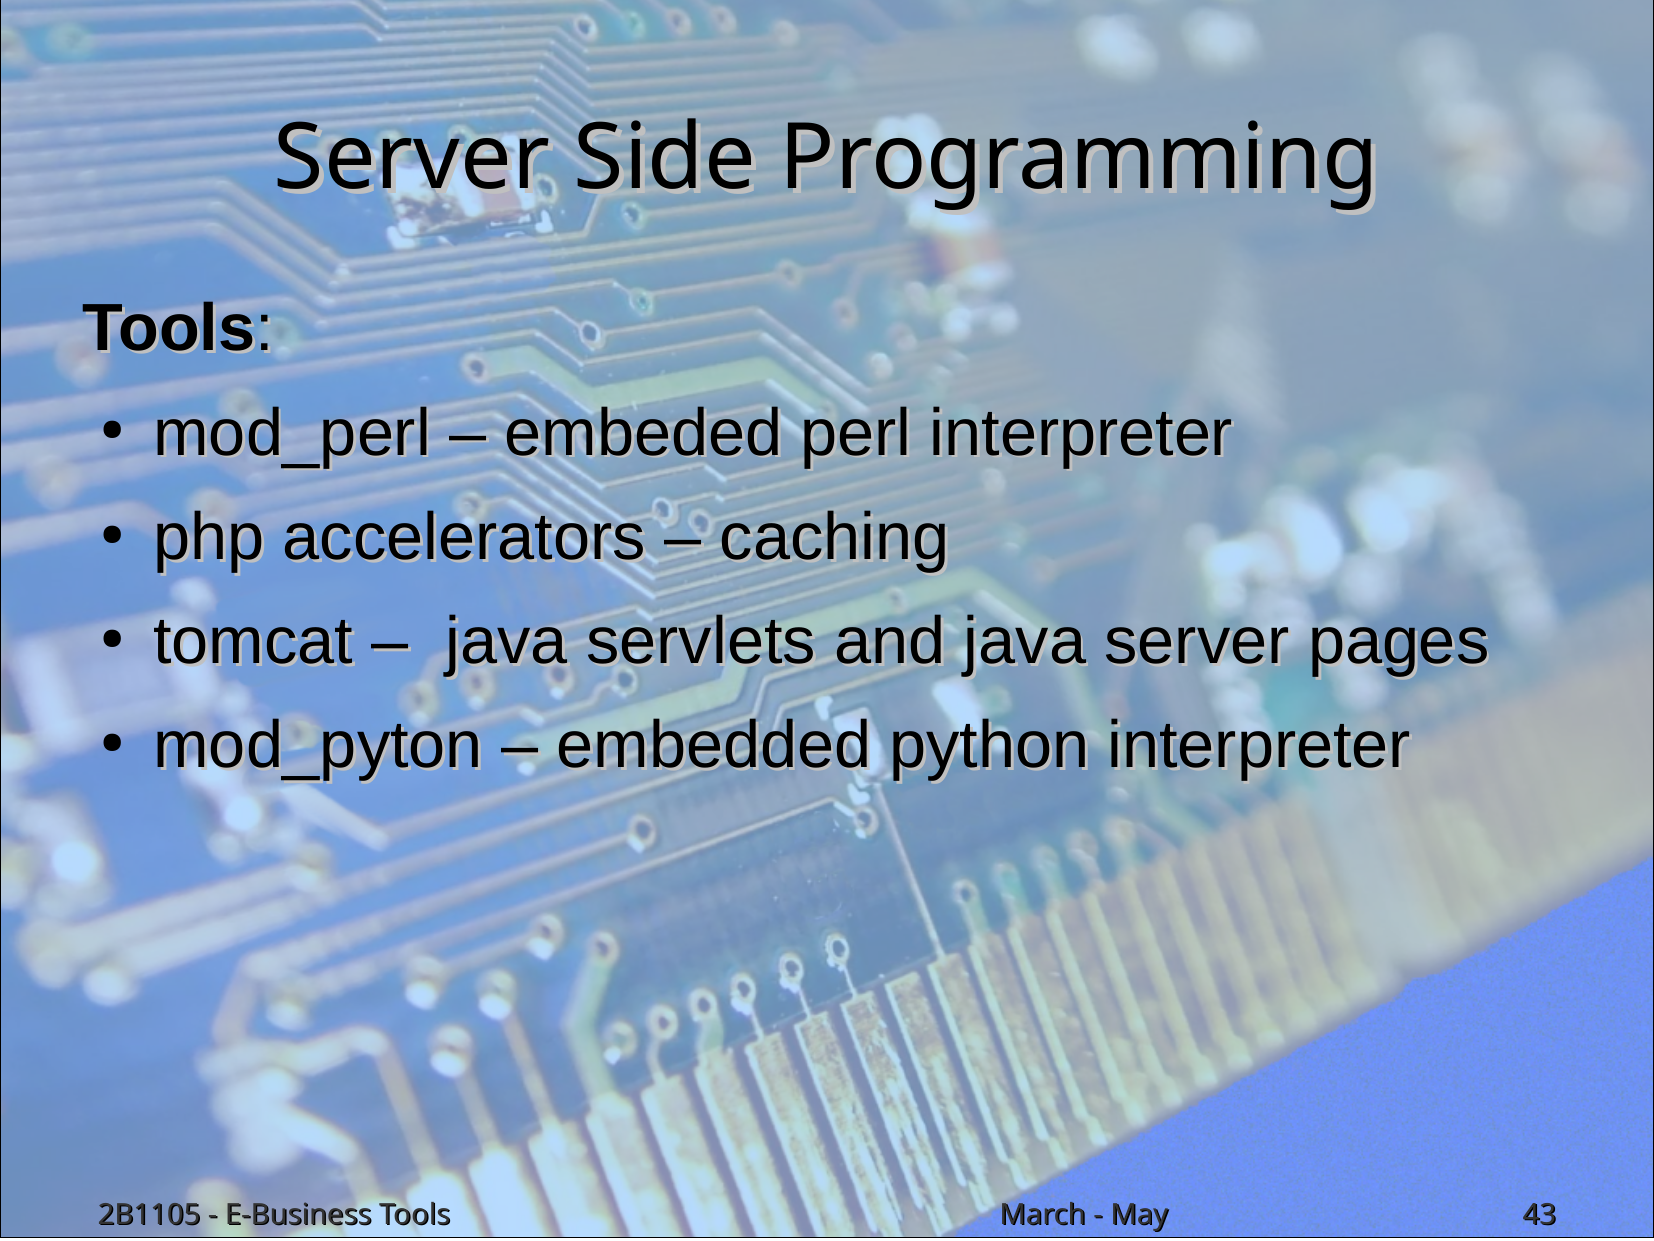

# Server Side Programming
Tools:
mod_perl – embeded perl interpreter
php accelerators – caching
tomcat – java servlets and java server pages
mod_pyton – embedded python interpreter